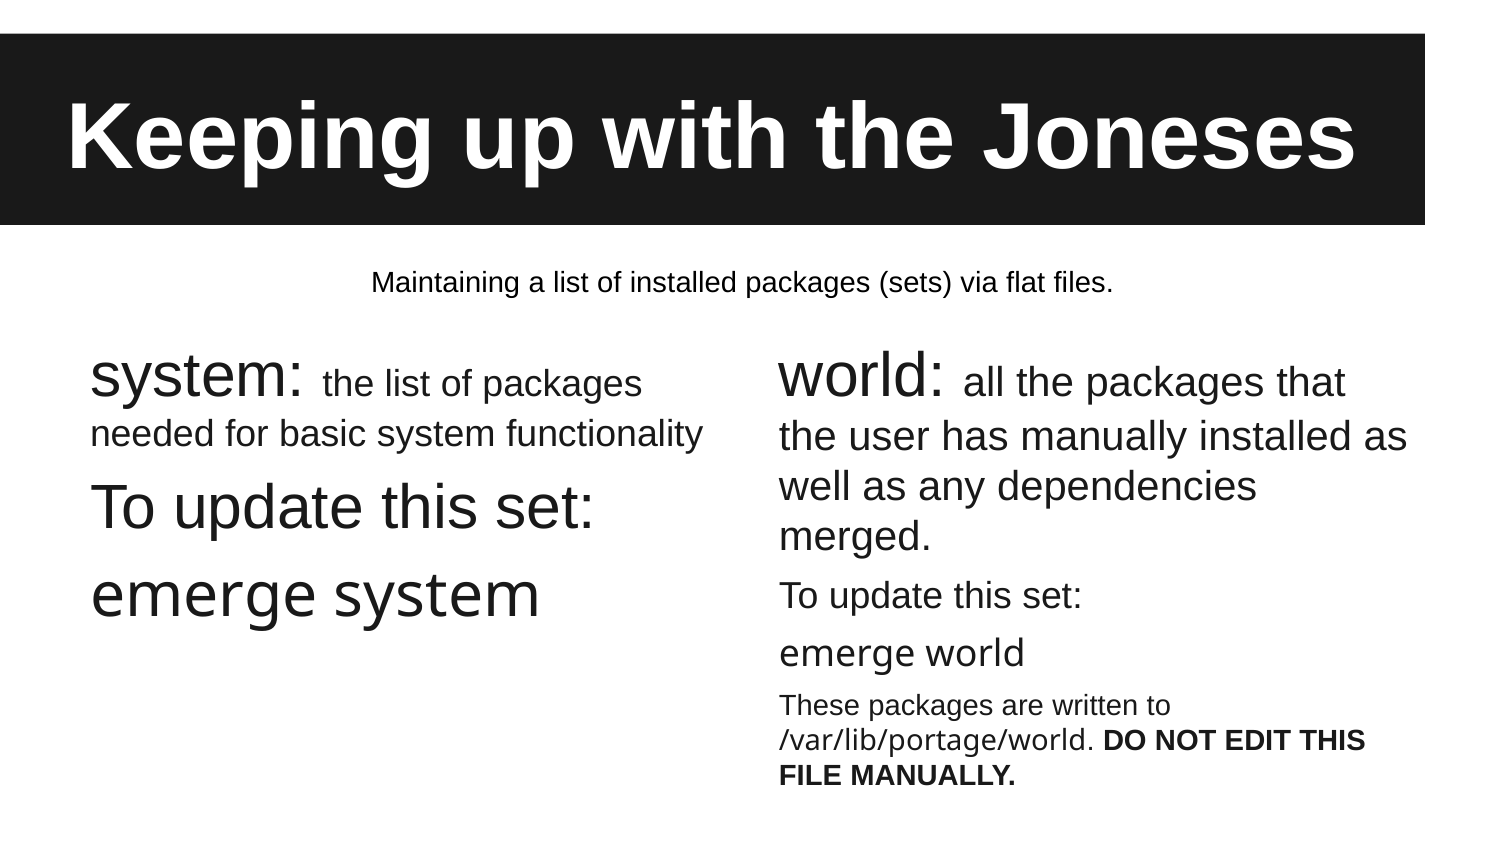

# Keeping up with the Joneses
Maintaining a list of installed packages (sets) via flat files.
system: the list of packages needed for basic system functionality
To update this set:
emerge system
world: all the packages that the user has manually installed as well as any dependencies merged.
To update this set:
emerge world
These packages are written to /var/lib/portage/world. DO NOT EDIT THIS FILE MANUALLY.